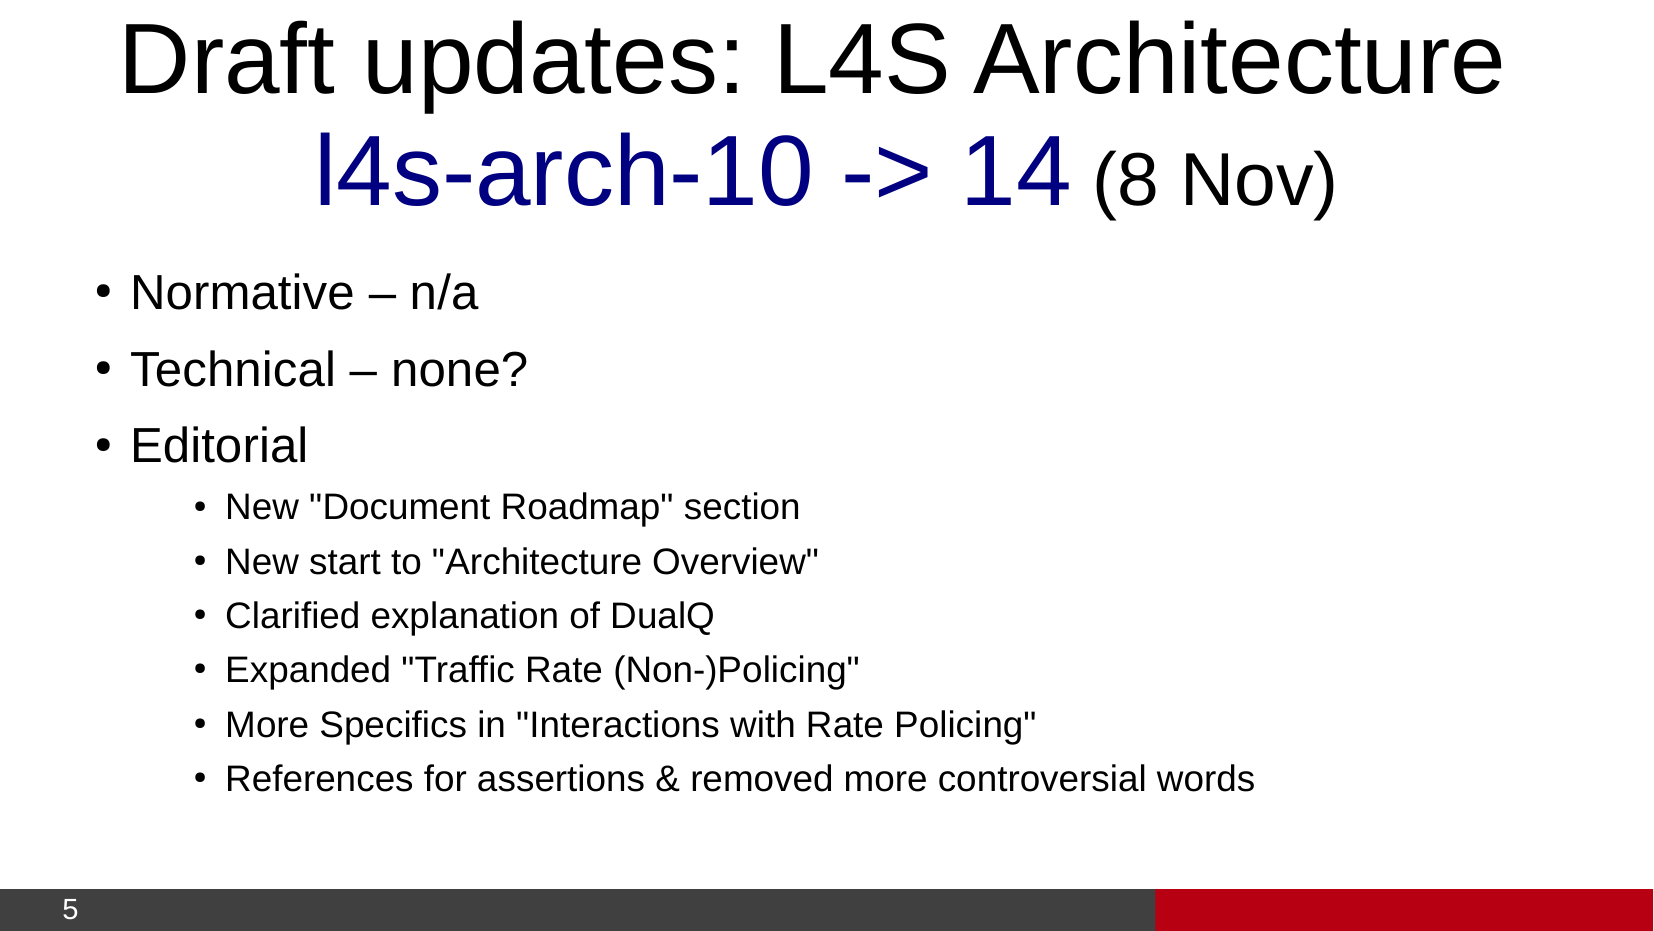

# Draft updates: L4S Architecture l4s-arch-10 -> 14 (8 Nov)
Normative – n/a
Technical – none?
Editorial
New "Document Roadmap" section
New start to "Architecture Overview"
Clarified explanation of DualQ
Expanded "Traffic Rate (Non-)Policing"
More Specifics in "Interactions with Rate Policing"
References for assertions & removed more controversial words
5